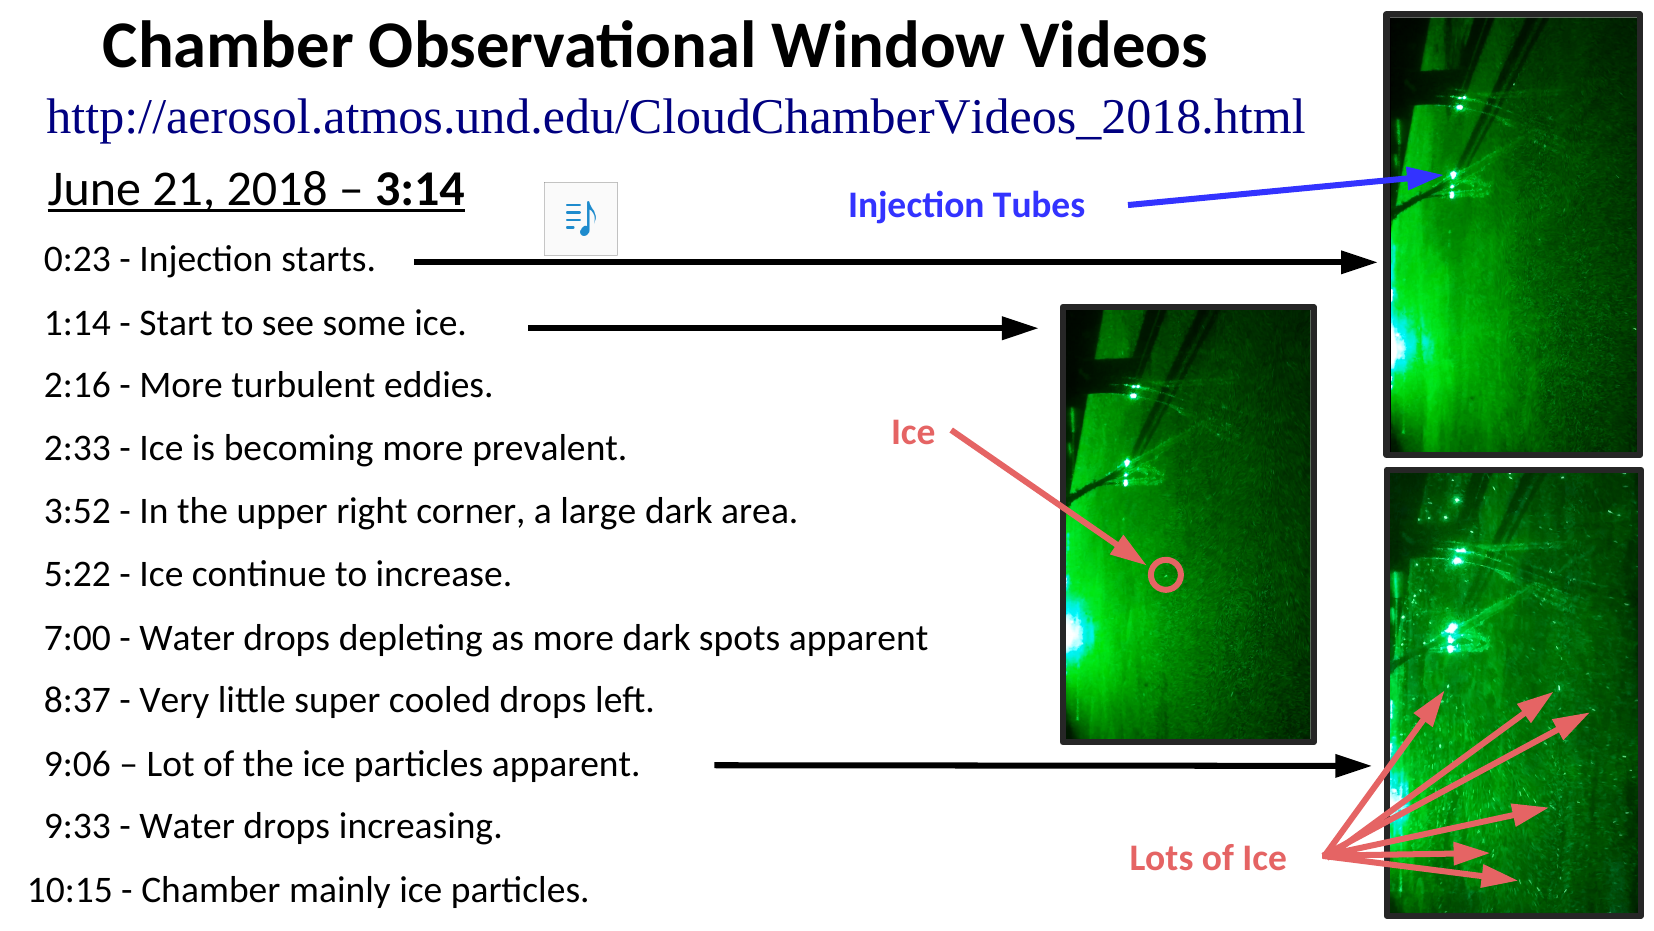

Pi Cloud Chamber Video
Chamber Observational Window Videos
http://aerosol.atmos.und.edu/CloudChamberVideos_2018.html
June 21, 2018 – 3:14
Injection Tubes
  0:23 - Injection starts.
  1:14 - Start to see some ice.
  2:16 - More turbulent eddies.
  2:33 - Ice is becoming more prevalent.
  3:52 - In the upper right corner, a large dark area.
  5:22 - Ice continue to increase.
  7:00 - Water drops depleting as more dark spots apparent
  8:37 - Very little super cooled drops left.
  9:06 – Lot of the ice particles apparent.
  9:33 - Water drops increasing.
10:15 - Chamber mainly ice particles.
Ice
Lots of Ice